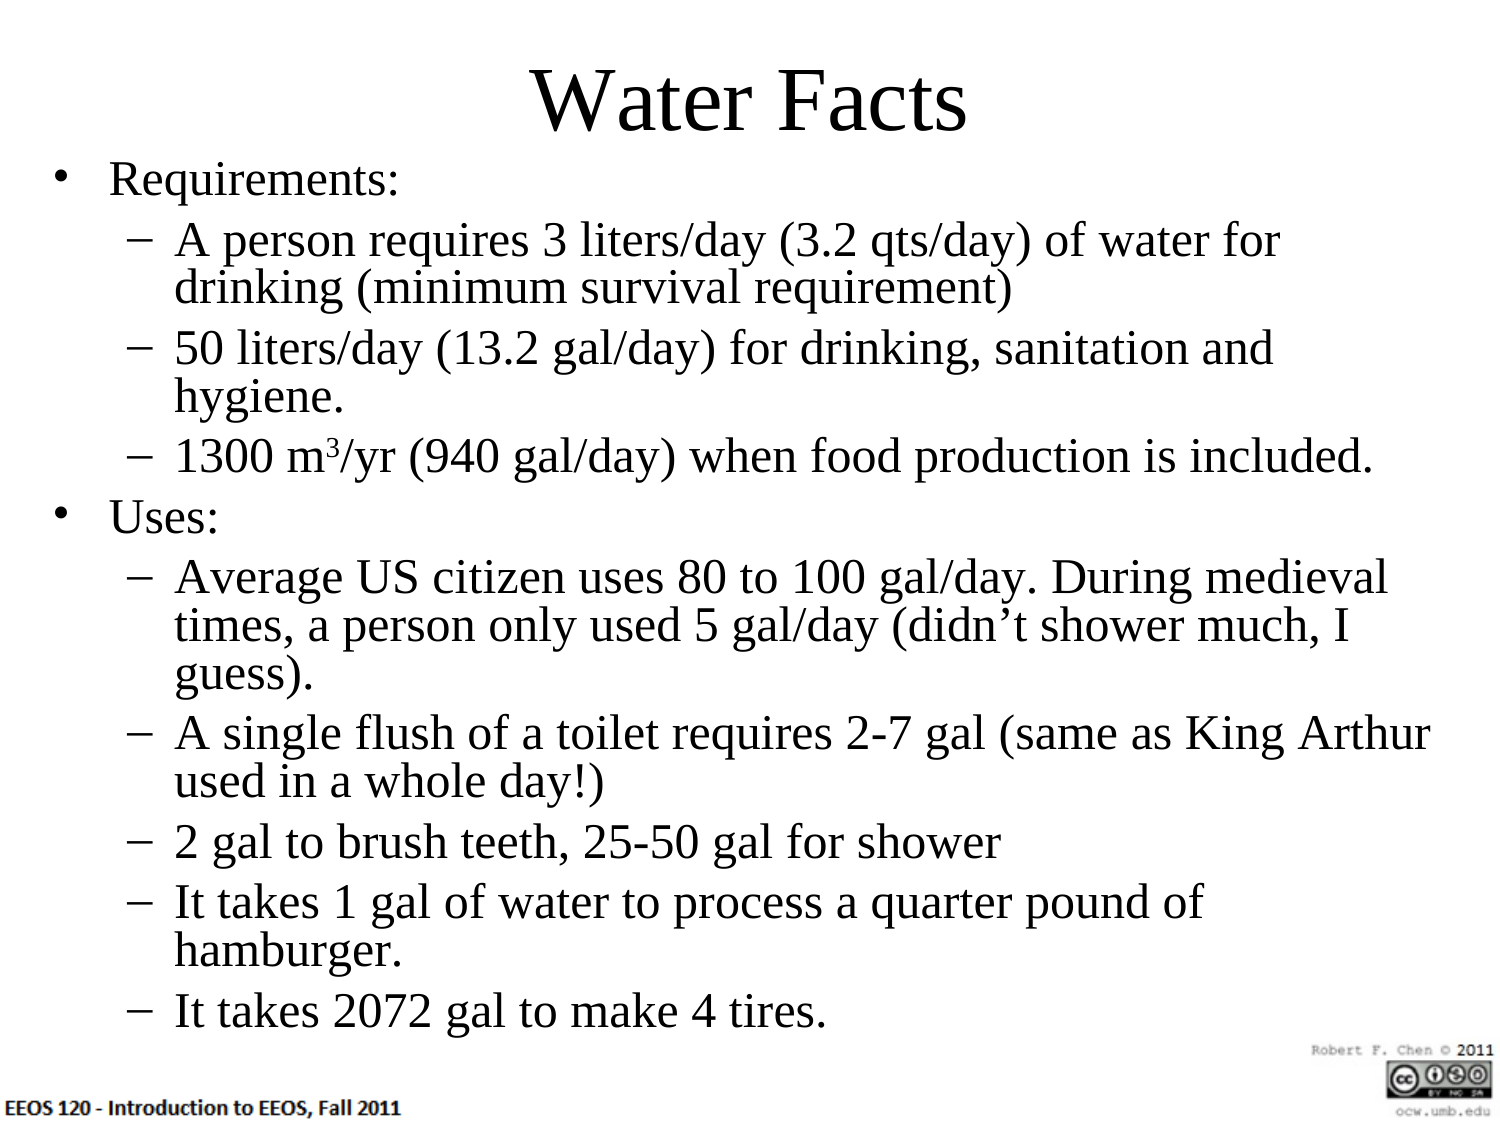

# Water Facts
Requirements:
A person requires 3 liters/day (3.2 qts/day) of water for drinking (minimum survival requirement)
50 liters/day (13.2 gal/day) for drinking, sanitation and hygiene.
1300 m3/yr (940 gal/day) when food production is included.
Uses:
Average US citizen uses 80 to 100 gal/day. During medieval times, a person only used 5 gal/day (didn’t shower much, I guess).
A single flush of a toilet requires 2-7 gal (same as King Arthur used in a whole day!)
2 gal to brush teeth, 25-50 gal for shower
It takes 1 gal of water to process a quarter pound of hamburger.
It takes 2072 gal to make 4 tires.